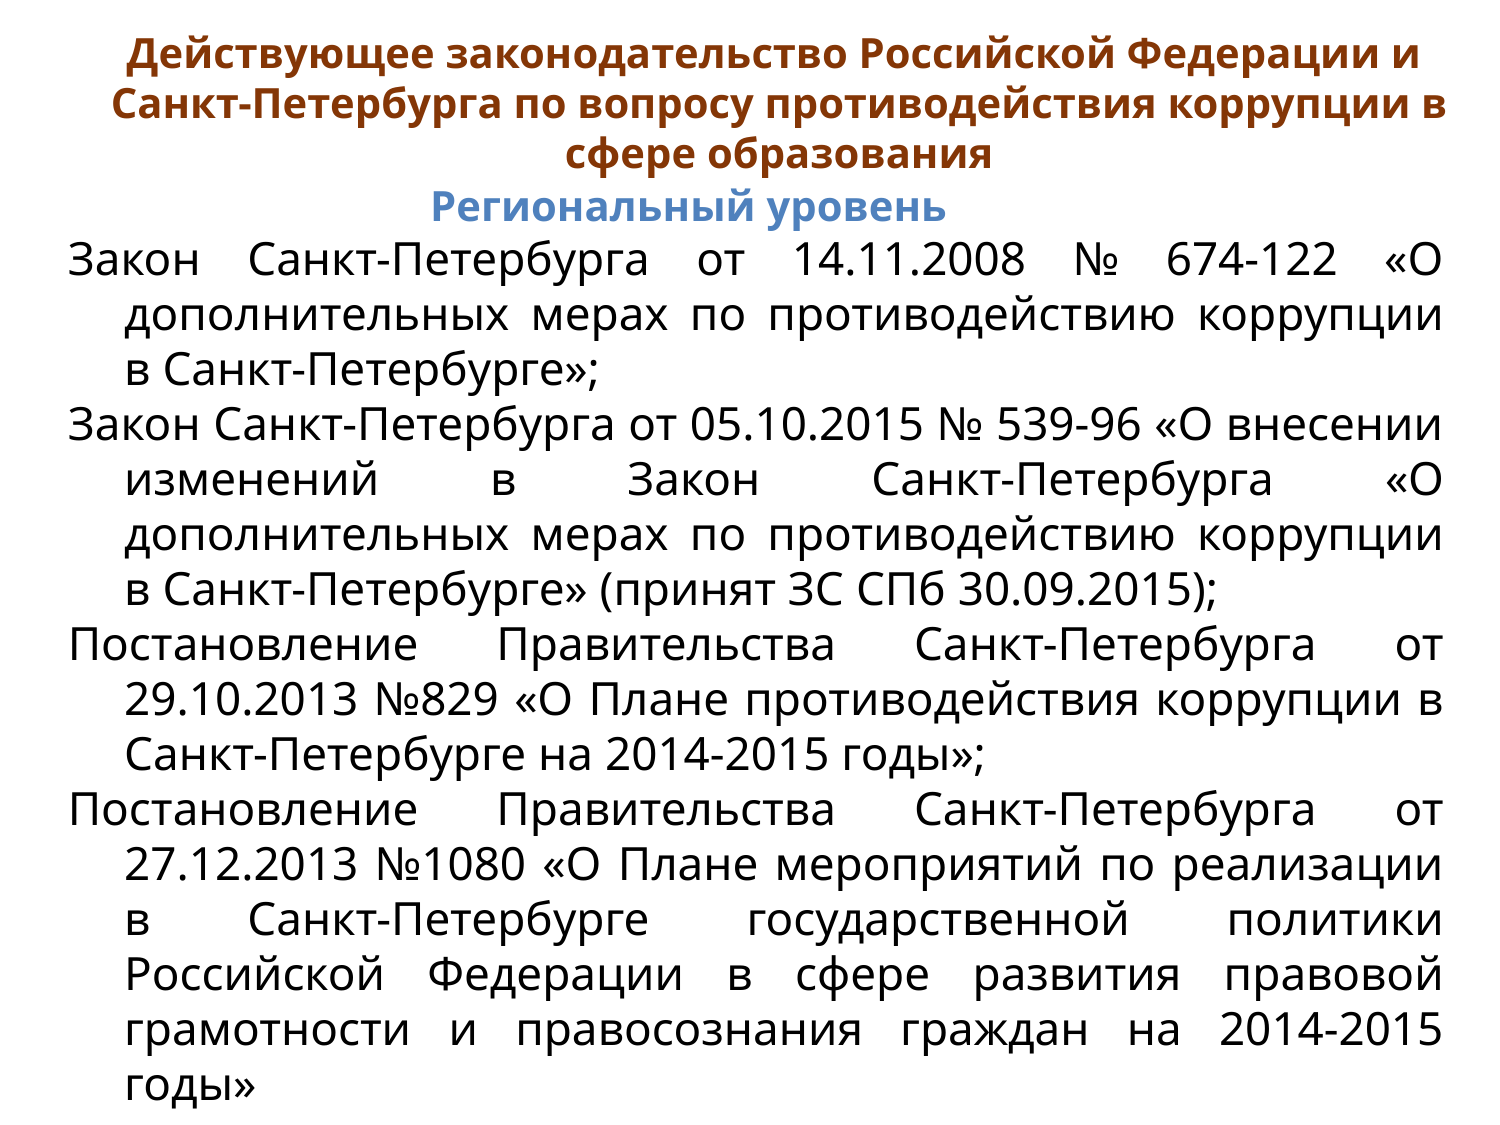

Действующее законодательство Российской Федерации и
Санкт-Петербурга по вопросу противодействия коррупции в сфере образования
				 Региональный уровень
Закон Санкт-Петербурга от 14.11.2008 № 674-122 «О дополнительных мерах по противодействию коррупции в Санкт-Петербурге»;
Закон Санкт-Петербурга от 05.10.2015 № 539-96 «О внесении изменений в Закон Санкт-Петербурга «О дополнительных мерах по противодействию коррупции в Санкт-Петербурге» (принят ЗС СПб 30.09.2015);
Постановление Правительства Санкт-Петербурга от 29.10.2013 №829 «О Плане противодействия коррупции в Санкт-Петербурге на 2014-2015 годы»;
Постановление Правительства Санкт-Петербурга от 27.12.2013 №1080 «О Плане мероприятий по реализации в Санкт-Петербурге государственной политики Российской Федерации в сфере развития правовой грамотности и правосознания граждан на 2014-2015 годы»